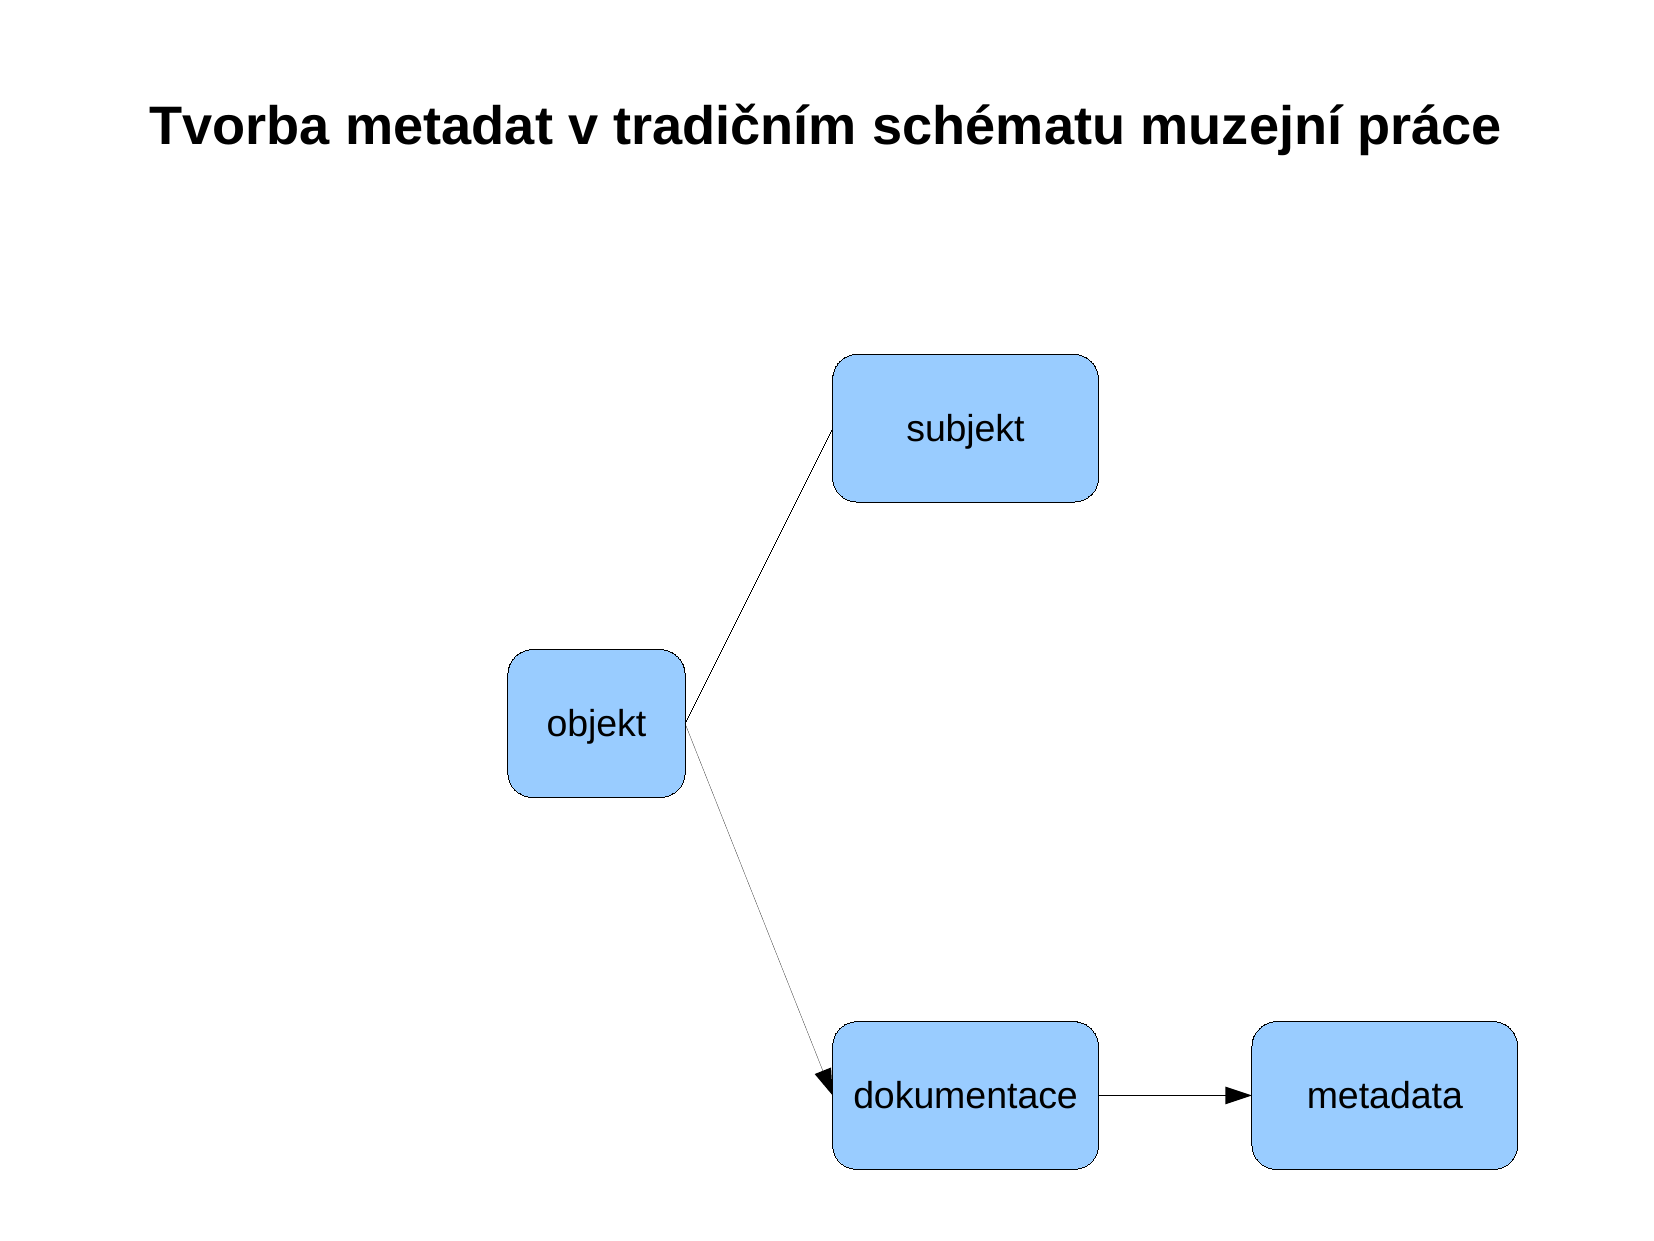

Tvorba metadat v tradičním schématu muzejní práce
subjekt
objekt
dokumentace
metadata